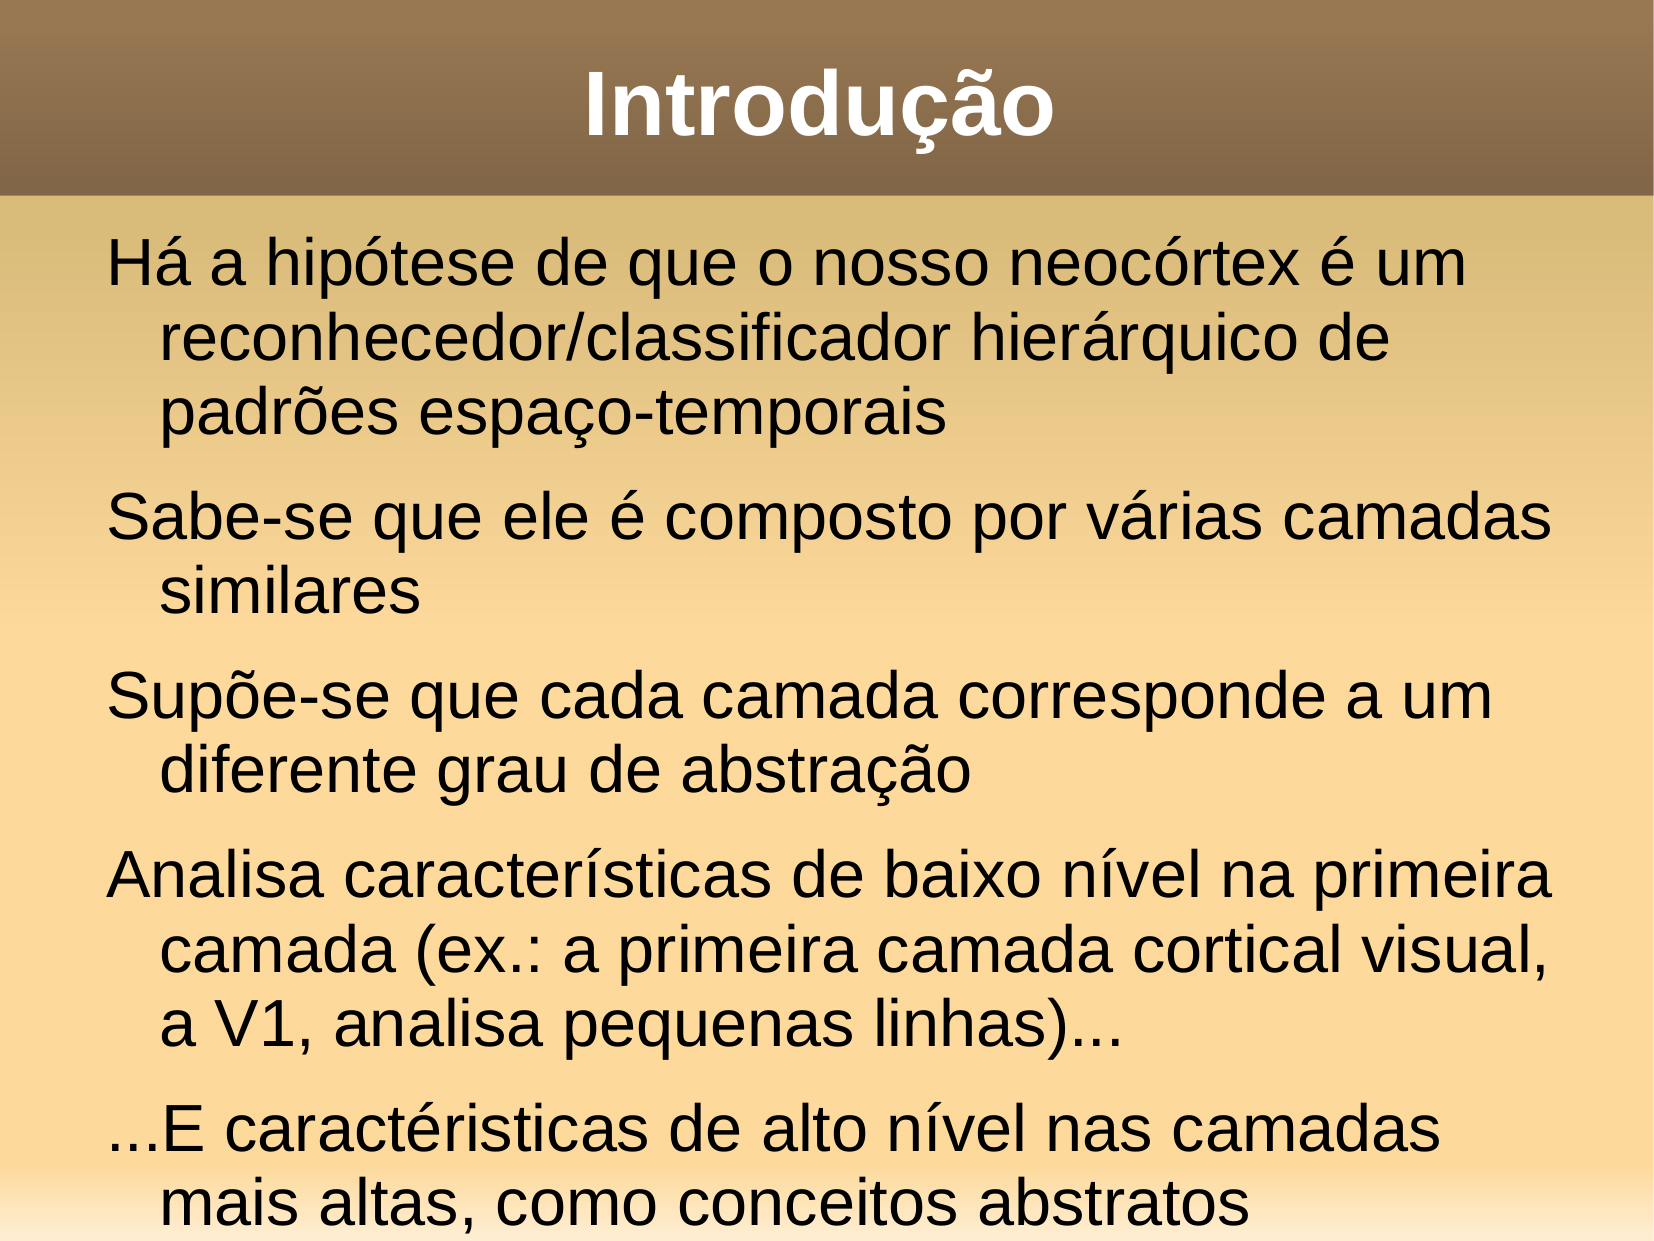

# Introdução
Há a hipótese de que o nosso neocórtex é um reconhecedor/classificador hierárquico de padrões espaço-temporais
Sabe-se que ele é composto por várias camadas similares
Supõe-se que cada camada corresponde a um diferente grau de abstração
Analisa características de baixo nível na primeira camada (ex.: a primeira camada cortical visual, a V1, analisa pequenas linhas)...
...E caractéristicas de alto nível nas camadas mais altas, como conceitos abstratos